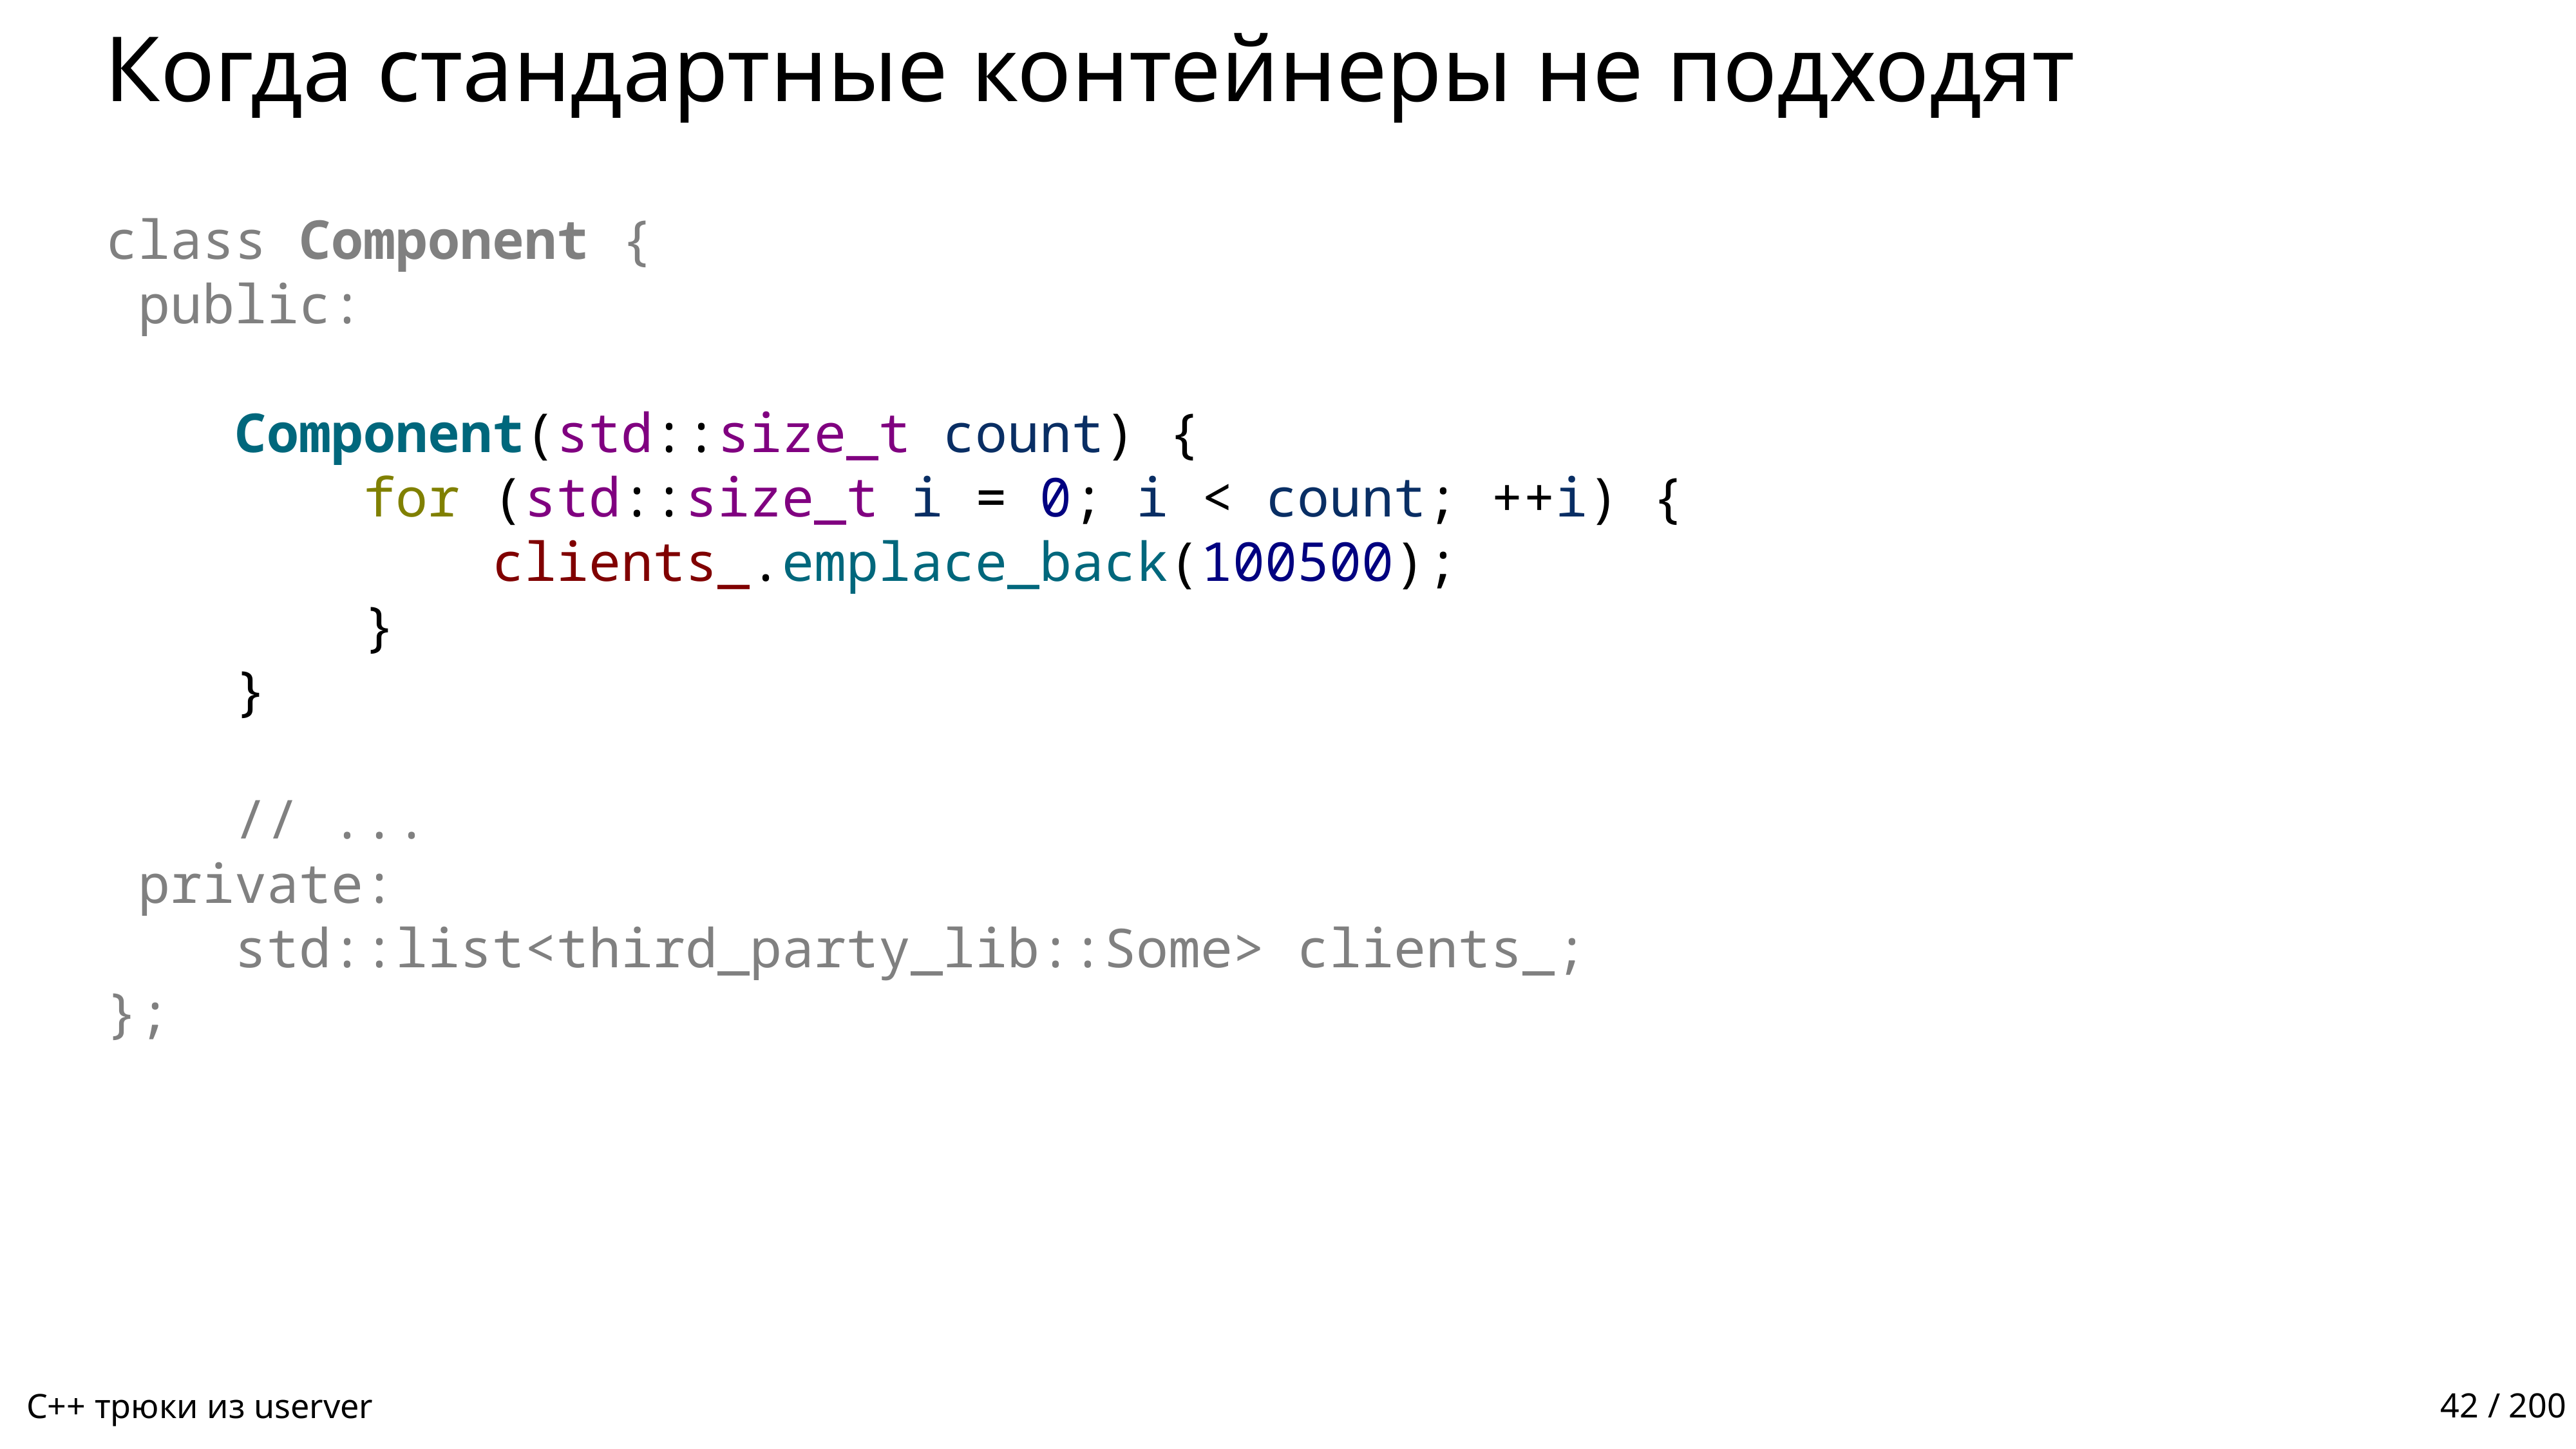

Когда стандартные контейнеры не подходят
# class Component {
 public:
 Component(std::size_t count) {
 for (std::size_t i = 0; i < count; ++i) {
 clients_.emplace_back(100500);
 }
 }
 // ...
 private:
 std::list<third_party_lib::Some> clients_;
};
C++ трюки из userver